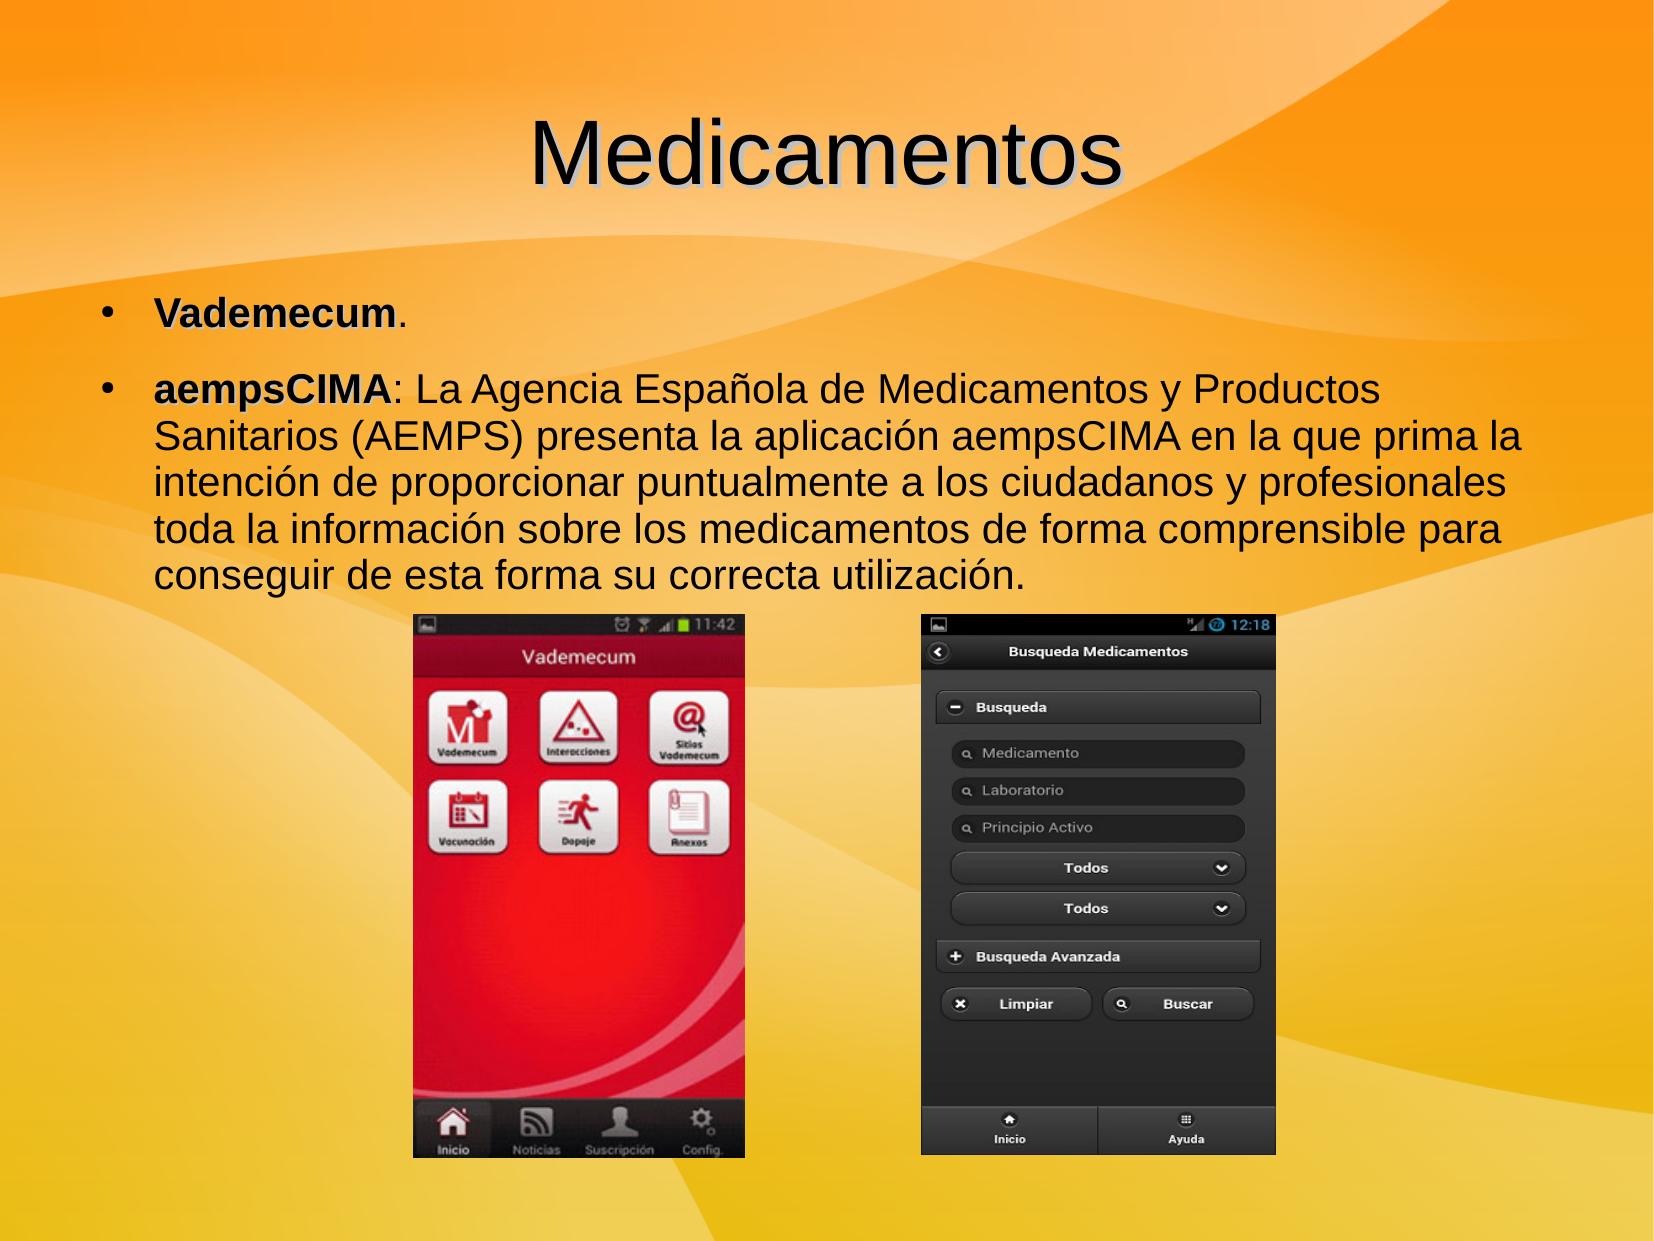

# Medicamentos
Vademecum.
aempsCIMA: La Agencia Española de Medicamentos y Productos Sanitarios (AEMPS) presenta la aplicación aempsCIMA en la que prima la intención de proporcionar puntualmente a los ciudadanos y profesionales toda la información sobre los medicamentos de forma comprensible para conseguir de esta forma su correcta utilización.